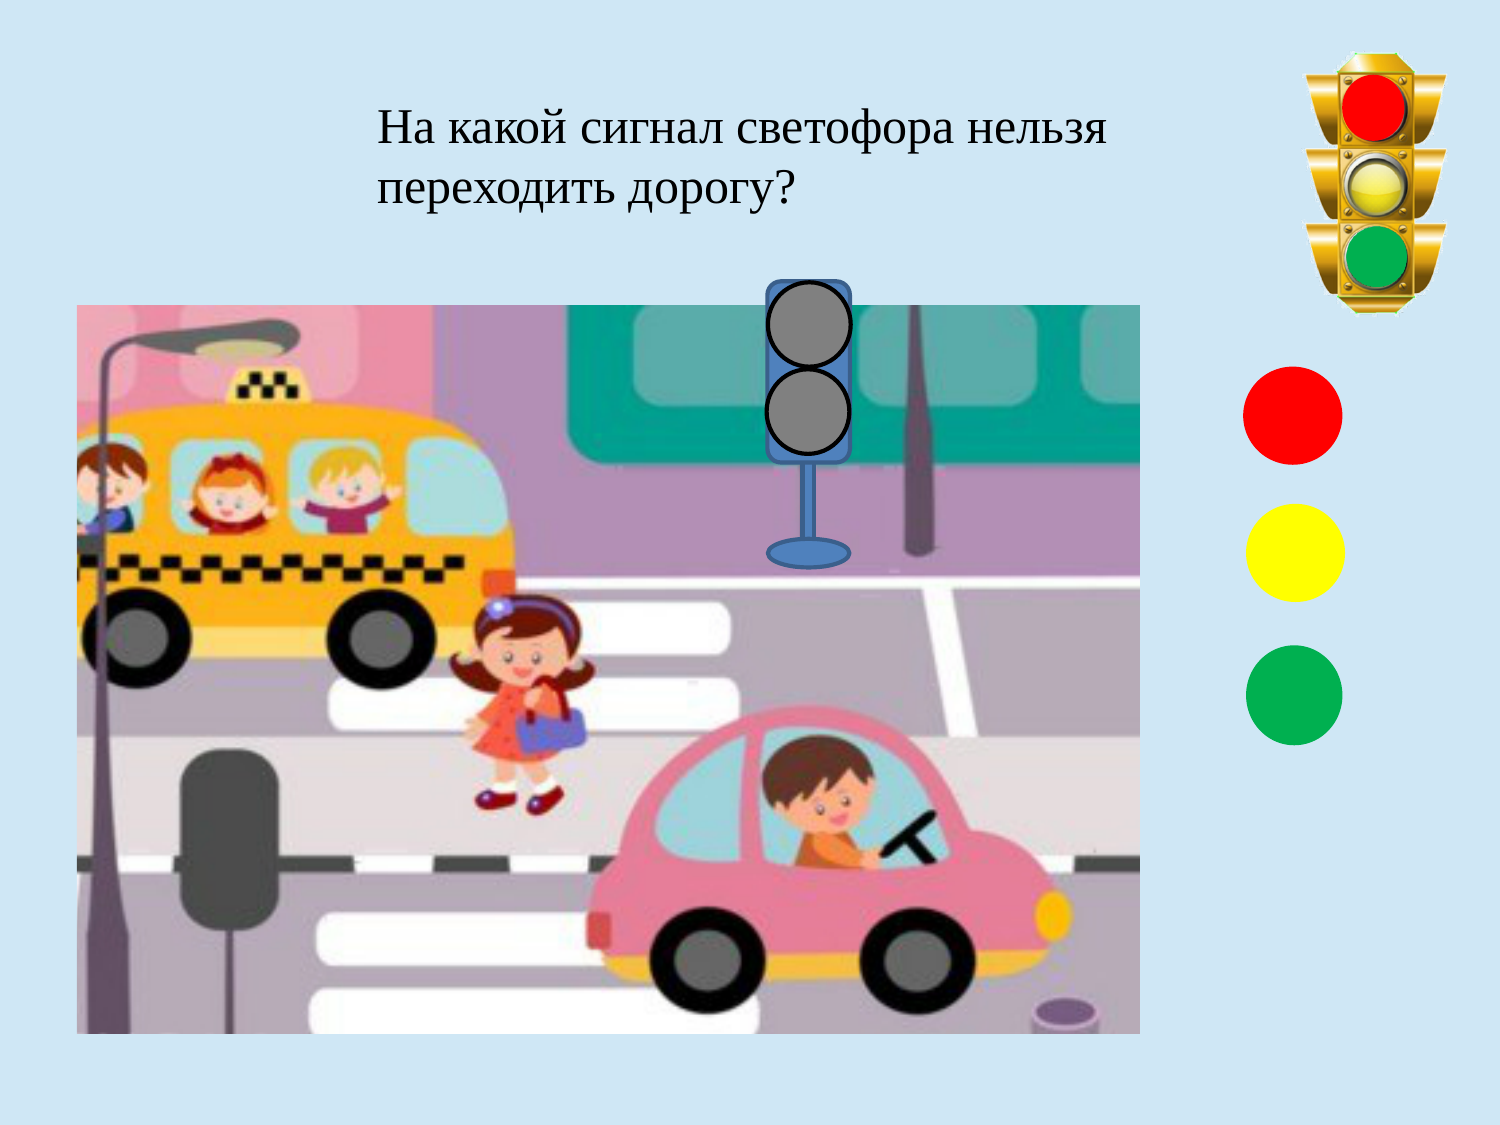

# На какой сигнал светофора нельзя переходить дорогу?